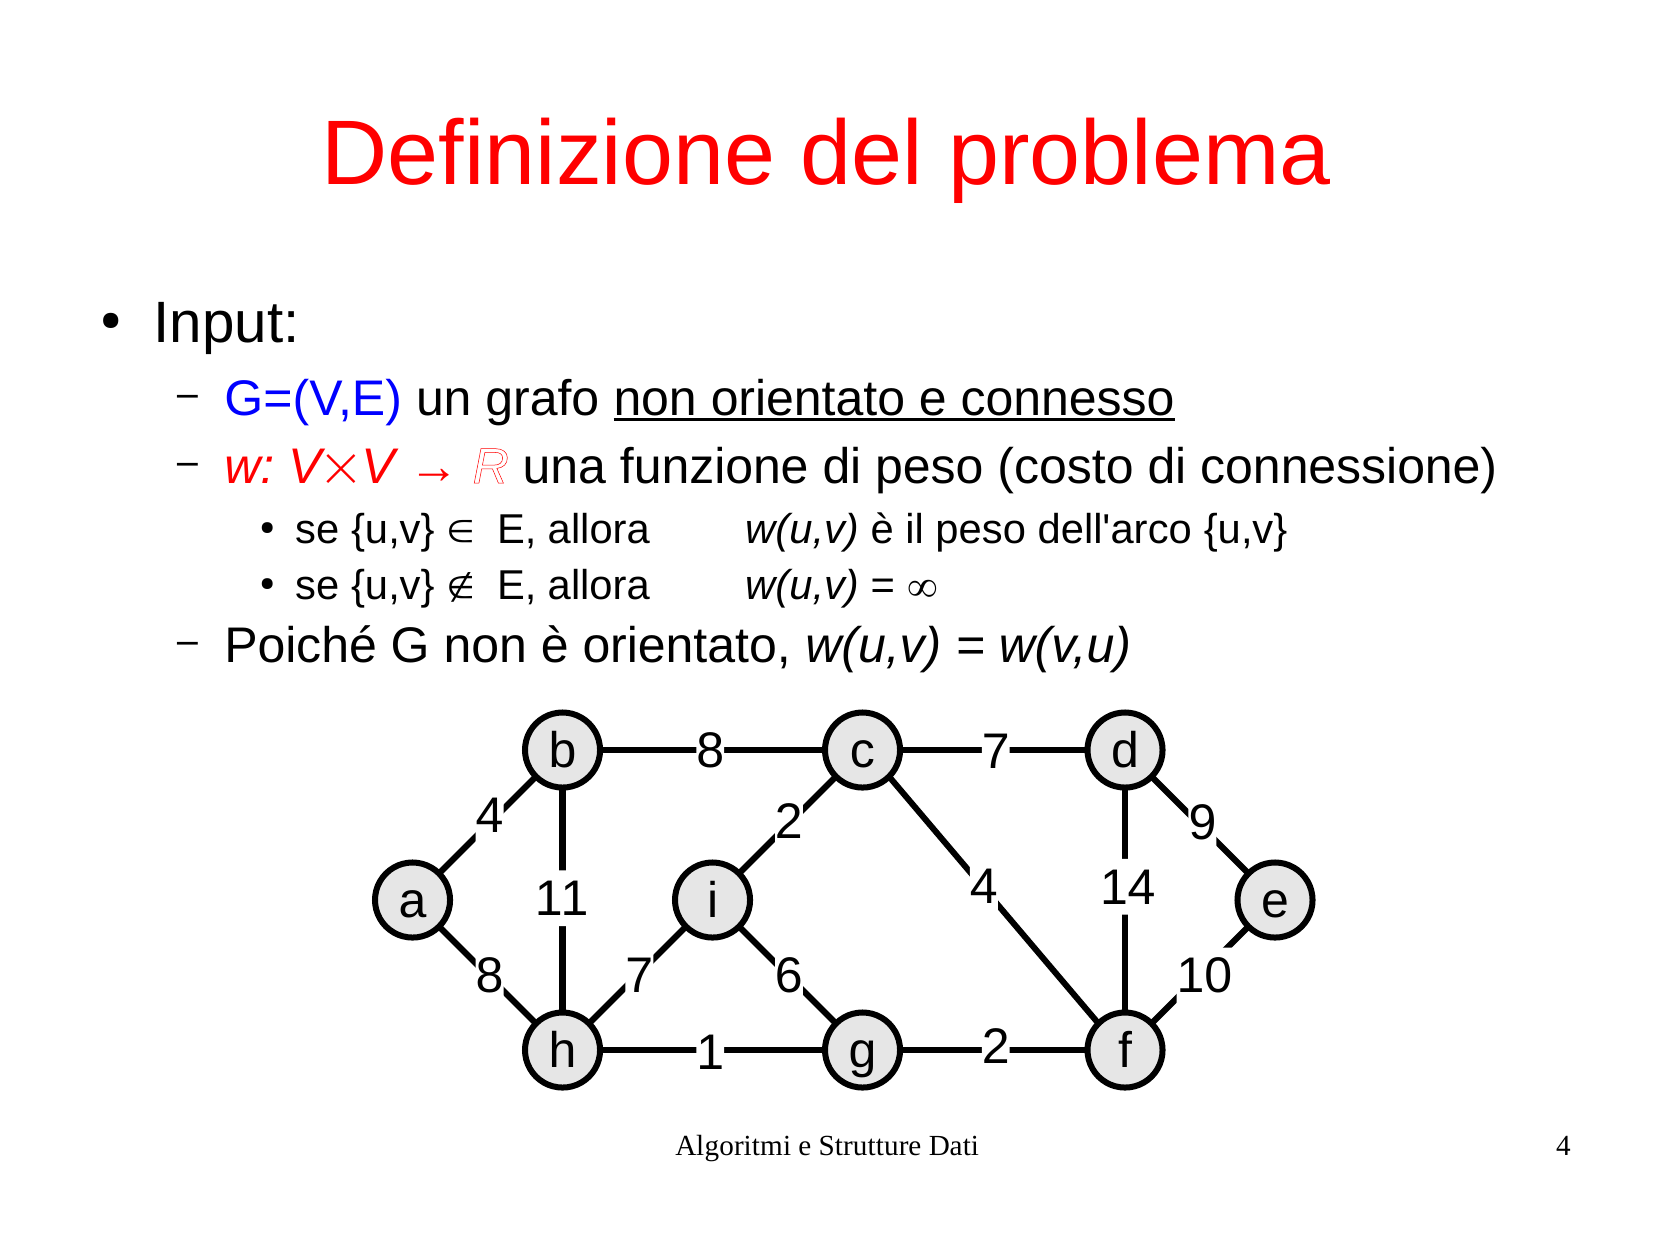

# Definizione del problema
Input:
G=(V,E) un grafo non orientato e connesso
w: VV → R una funzione di peso (costo di connessione)
se {u,v}  E, allora 		w(u,v) è il peso dell'arco {u,v}
se {u,v}  E, allora 		w(u,v) = 
Poiché G non è orientato, w(u,v) = w(v,u)
b
c
d
8
7
4
2
9
4
14
a
i
e
11
8
7
6
10
h
g
f
2
1
Algoritmi e Strutture Dati
4